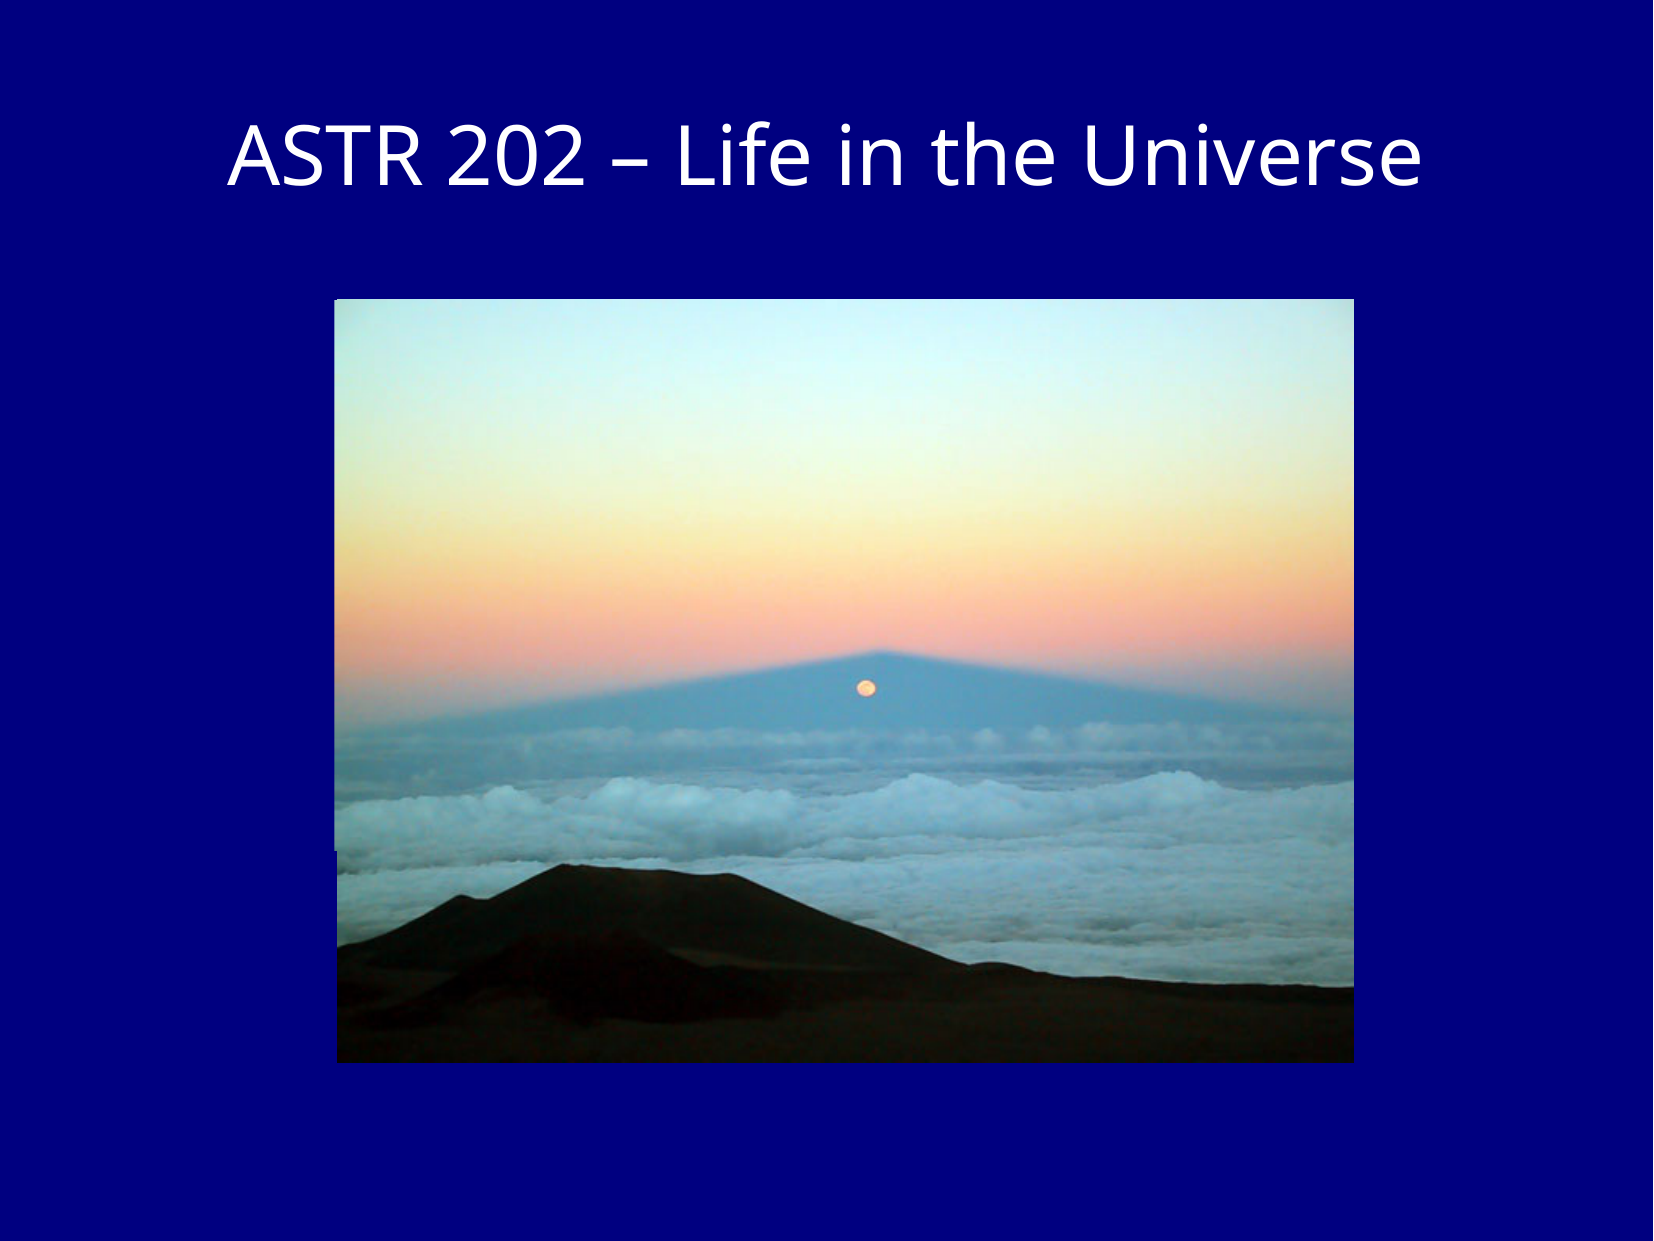

# ASTR 202 – Life in the Universe